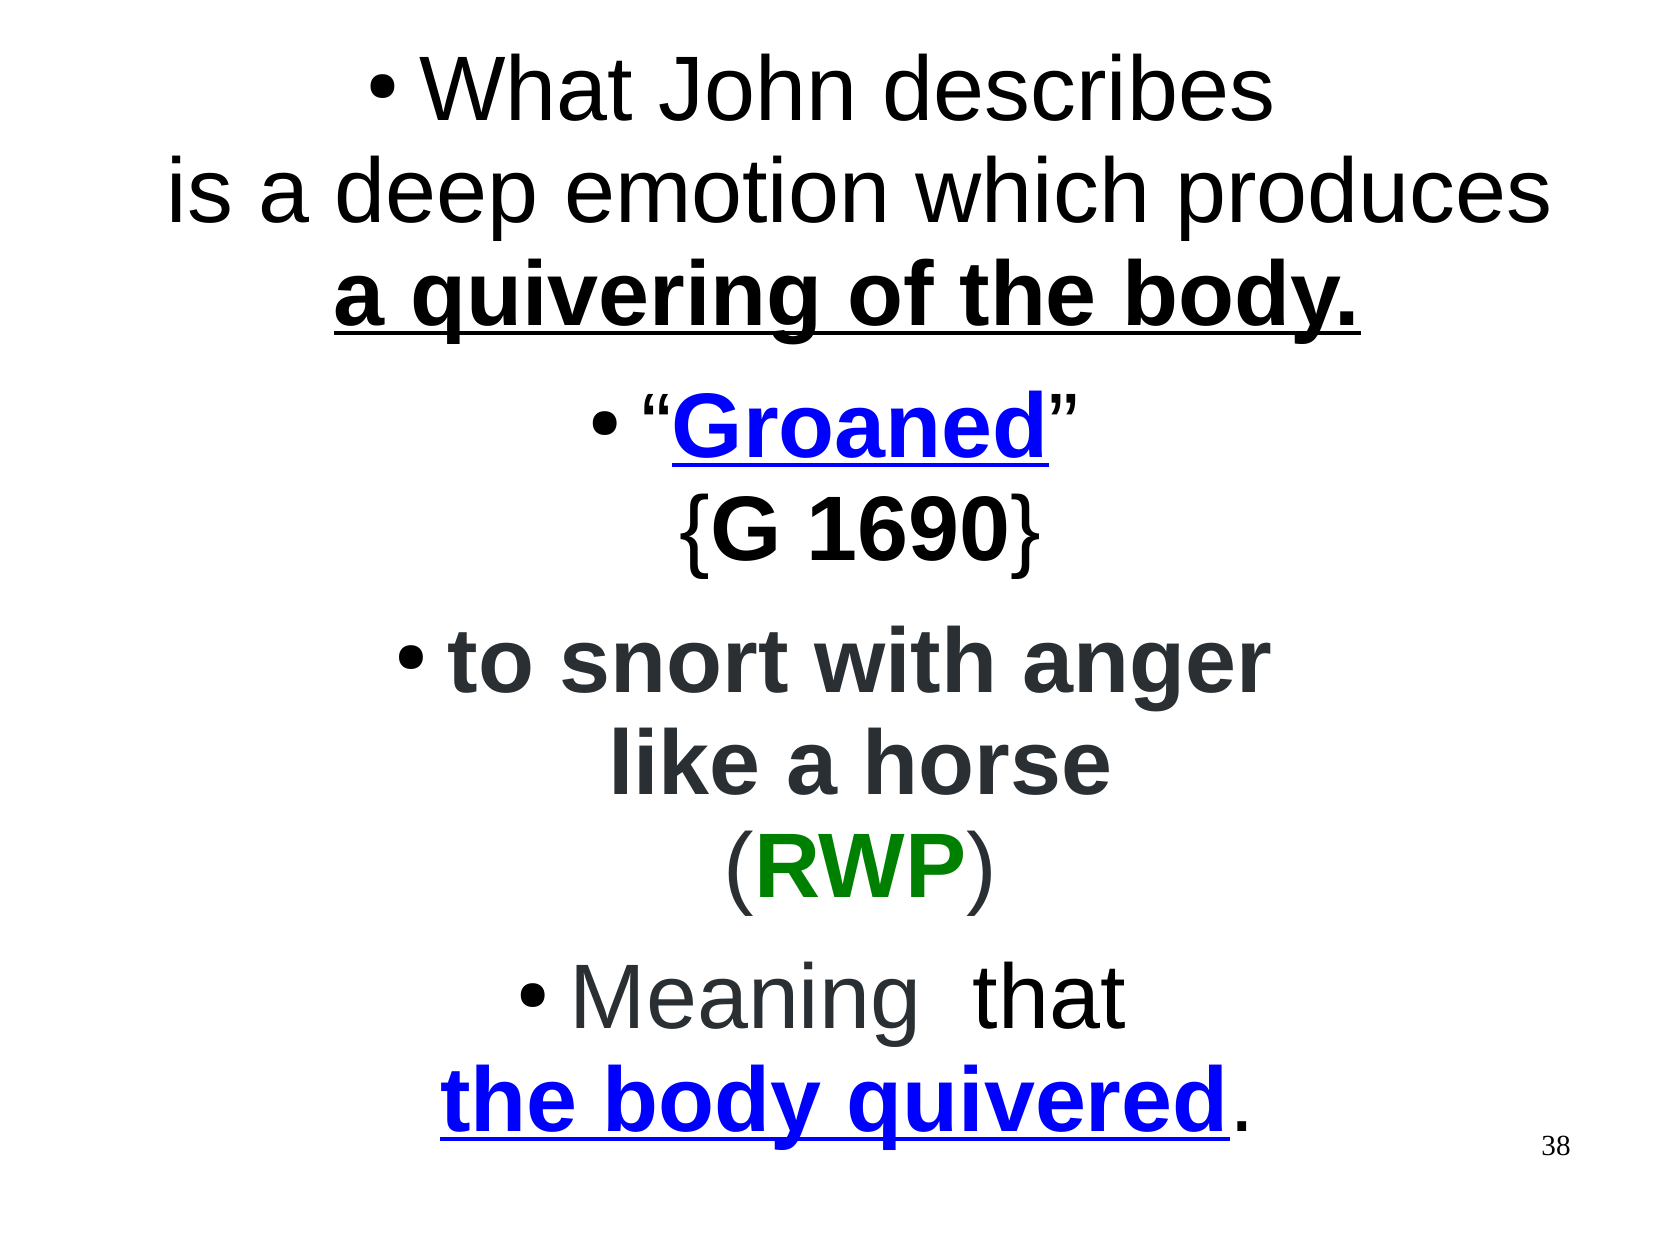

# What John describes is a deep emotion which produces a quivering of the body.
“Groaned”
{G 1690}
to snort with anger
like a horse
(RWP)
Meaning that
the body quivered.
38